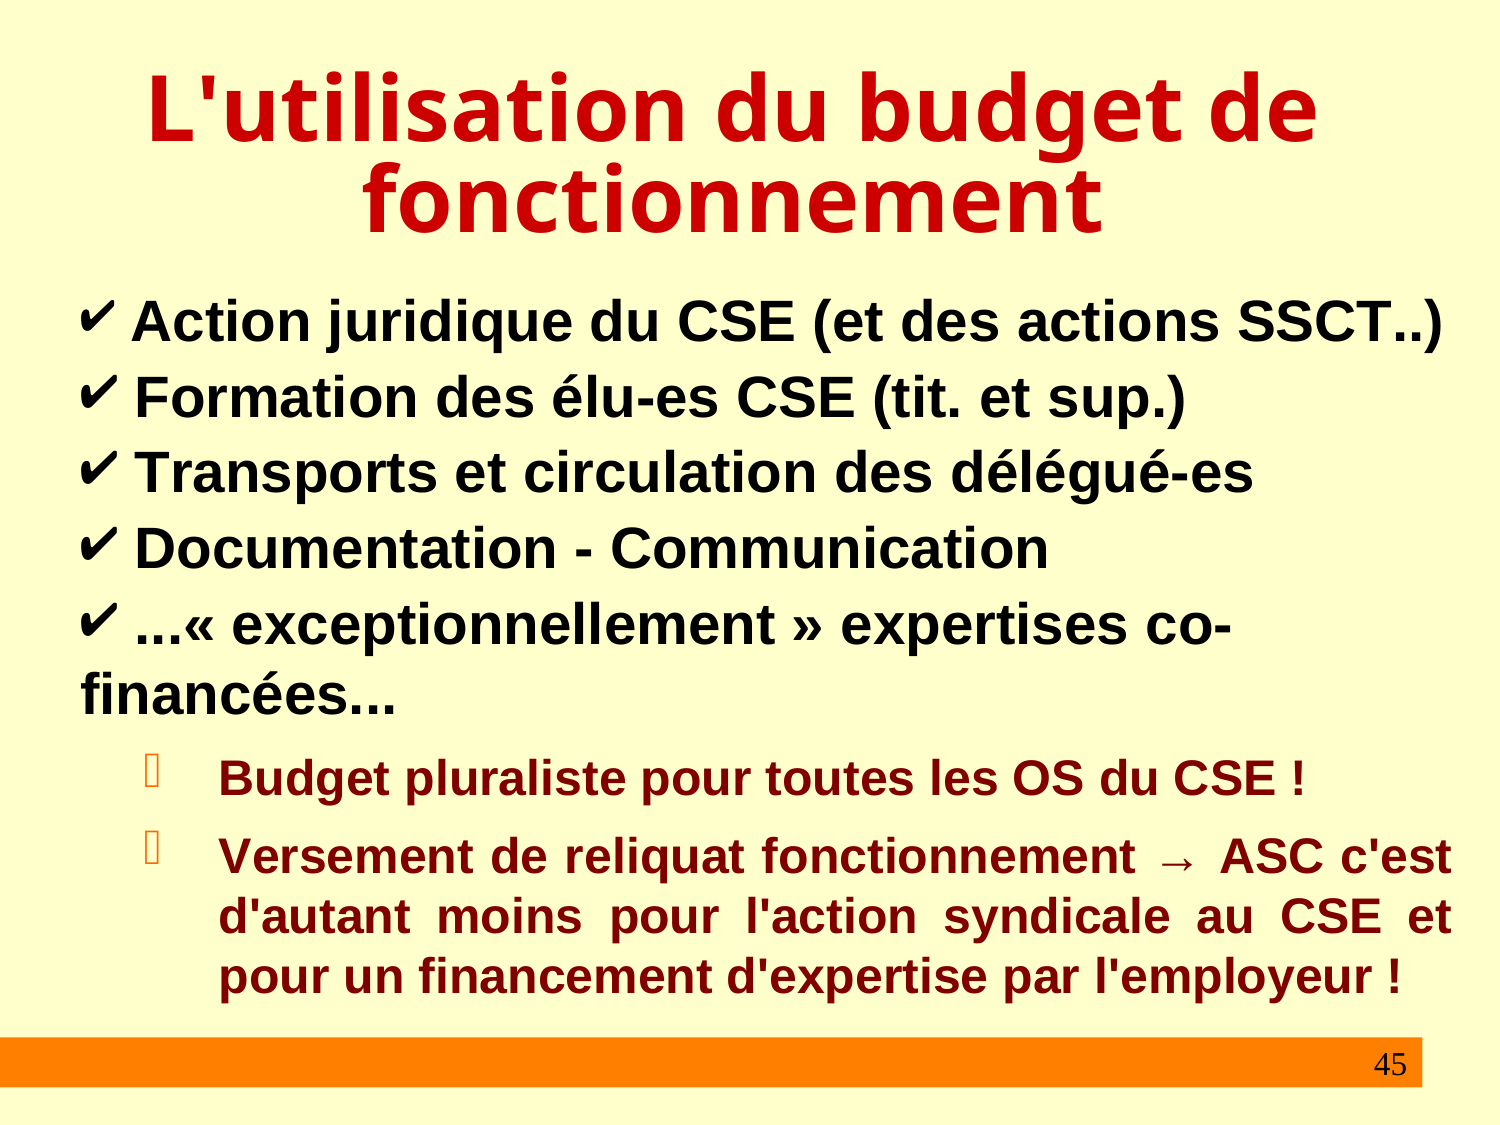

# L'utilisation du budget de fonctionnement
 Action juridique du CSE (et des actions SSCT..)
 Formation des élu-es CSE (tit. et sup.)
 Transports et circulation des délégué-es
 Documentation - Communication
 ...« exceptionnellement » expertises co-financées...
Budget pluraliste pour toutes les OS du CSE !
Versement de reliquat fonctionnement → ASC c'est d'autant moins pour l'action syndicale au CSE et pour un financement d'expertise par l'employeur !